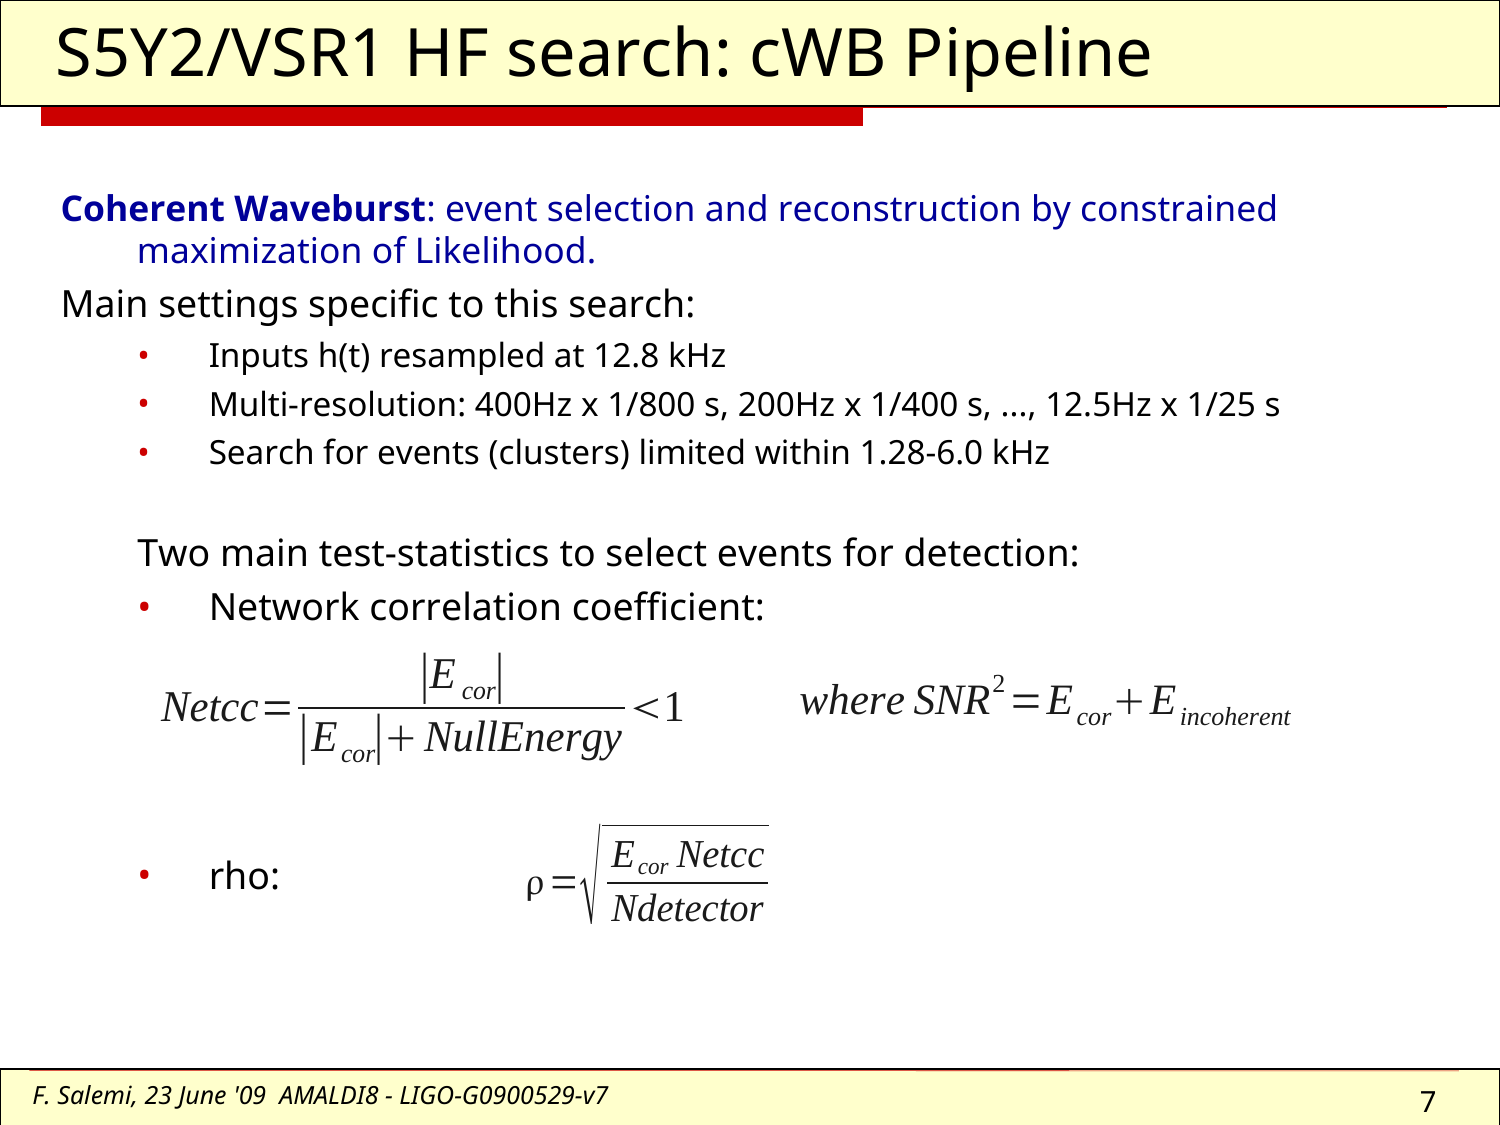

S5Y2/VSR1 HF search: cWB Pipeline
Coherent Waveburst: event selection and reconstruction by constrained maximization of Likelihood.
Main settings specific to this search:
Inputs h(t) resampled at 12.8 kHz
Multi-resolution: 400Hz x 1/800 s, 200Hz x 1/400 s, ..., 12.5Hz x 1/25 s
Search for events (clusters) limited within 1.28-6.0 kHz
Two main test-statistics to select events for detection:
Network correlation coefficient:
rho:
7